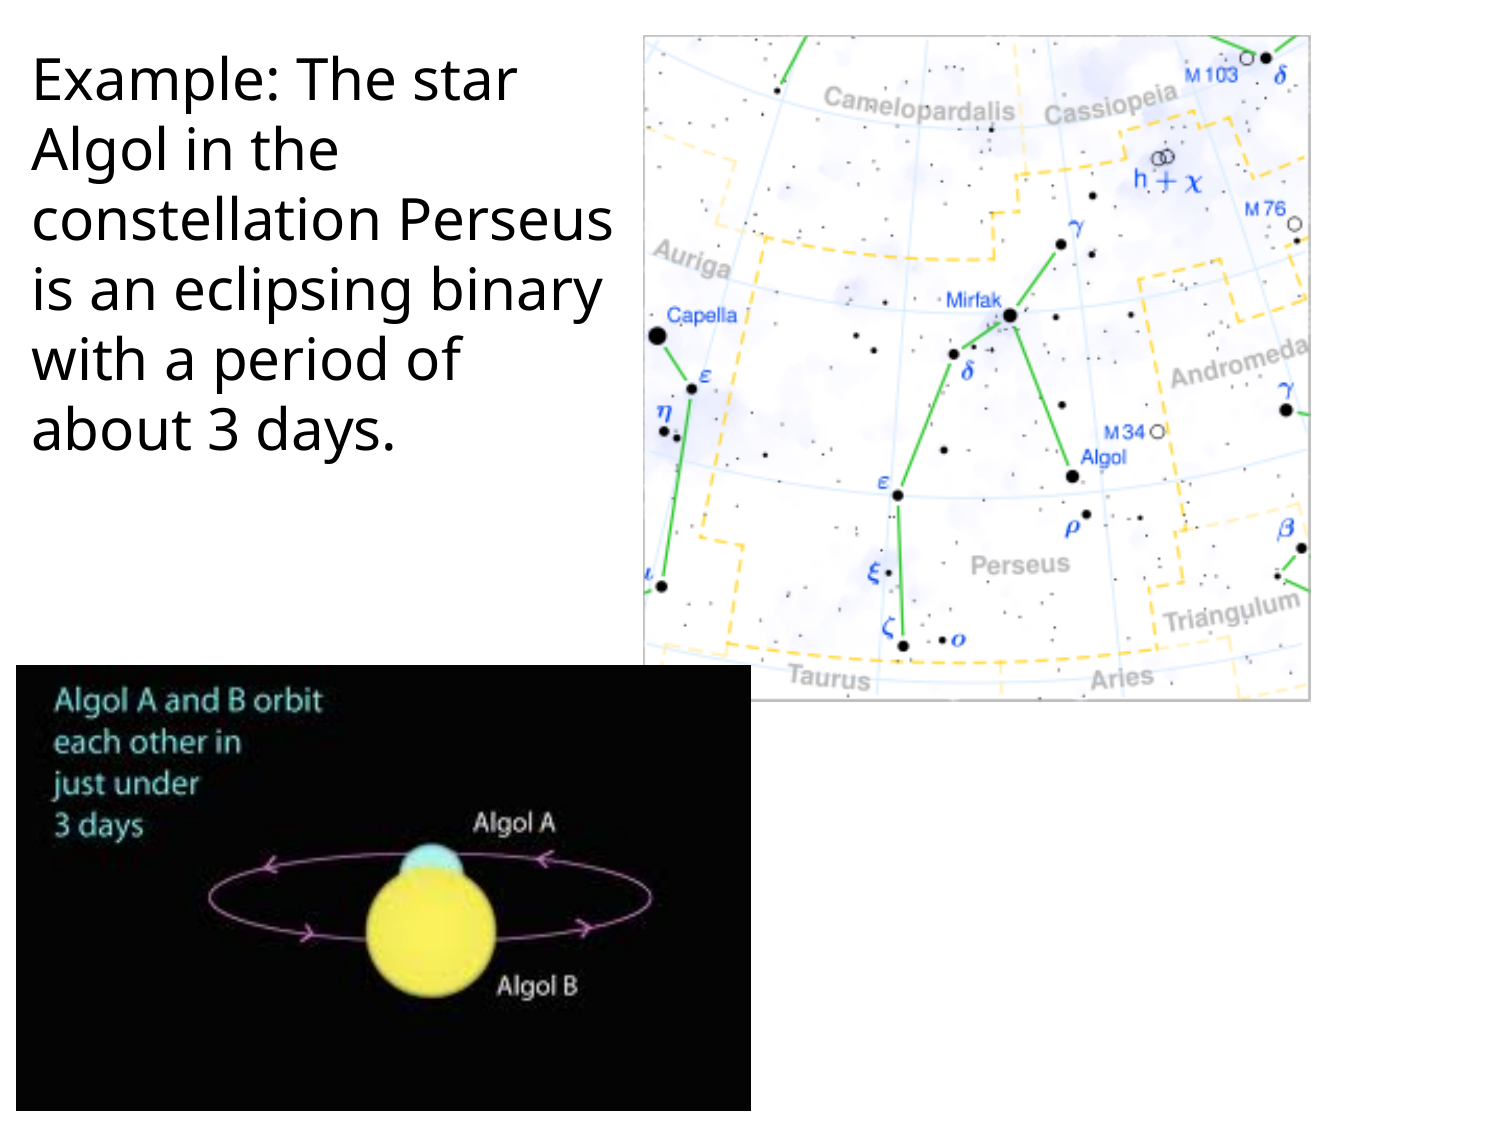

Example: The star Algol in the constellation Perseus is an eclipsing binary with a period of about 3 days.